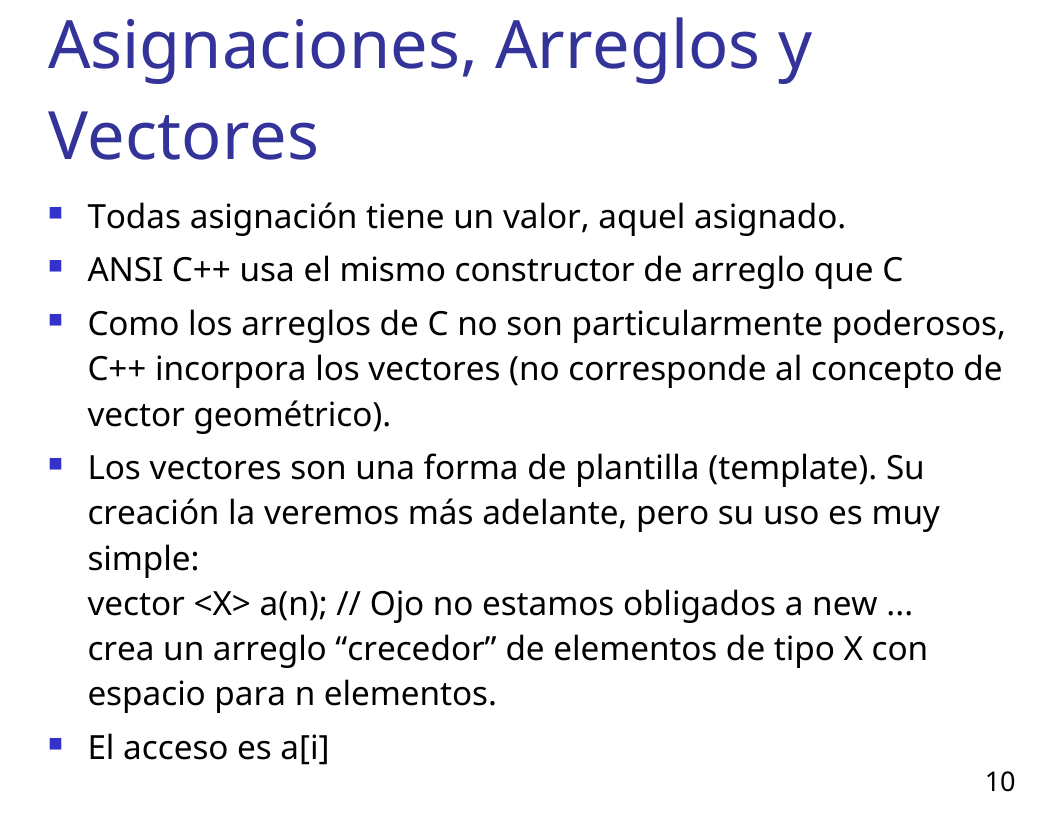

# Asignaciones, Arreglos y Vectores
Todas asignación tiene un valor, aquel asignado.
ANSI C++ usa el mismo constructor de arreglo que C
Como los arreglos de C no son particularmente poderosos, C++ incorpora los vectores (no corresponde al concepto de vector geométrico).
Los vectores son una forma de plantilla (template). Su creación la veremos más adelante, pero su uso es muy simple:
vector <X> a(n); // Ojo no estamos obligados a new ...
crea un arreglo “crecedor” de elementos de tipo X con espacio para n elementos.
El acceso es a[i]
10